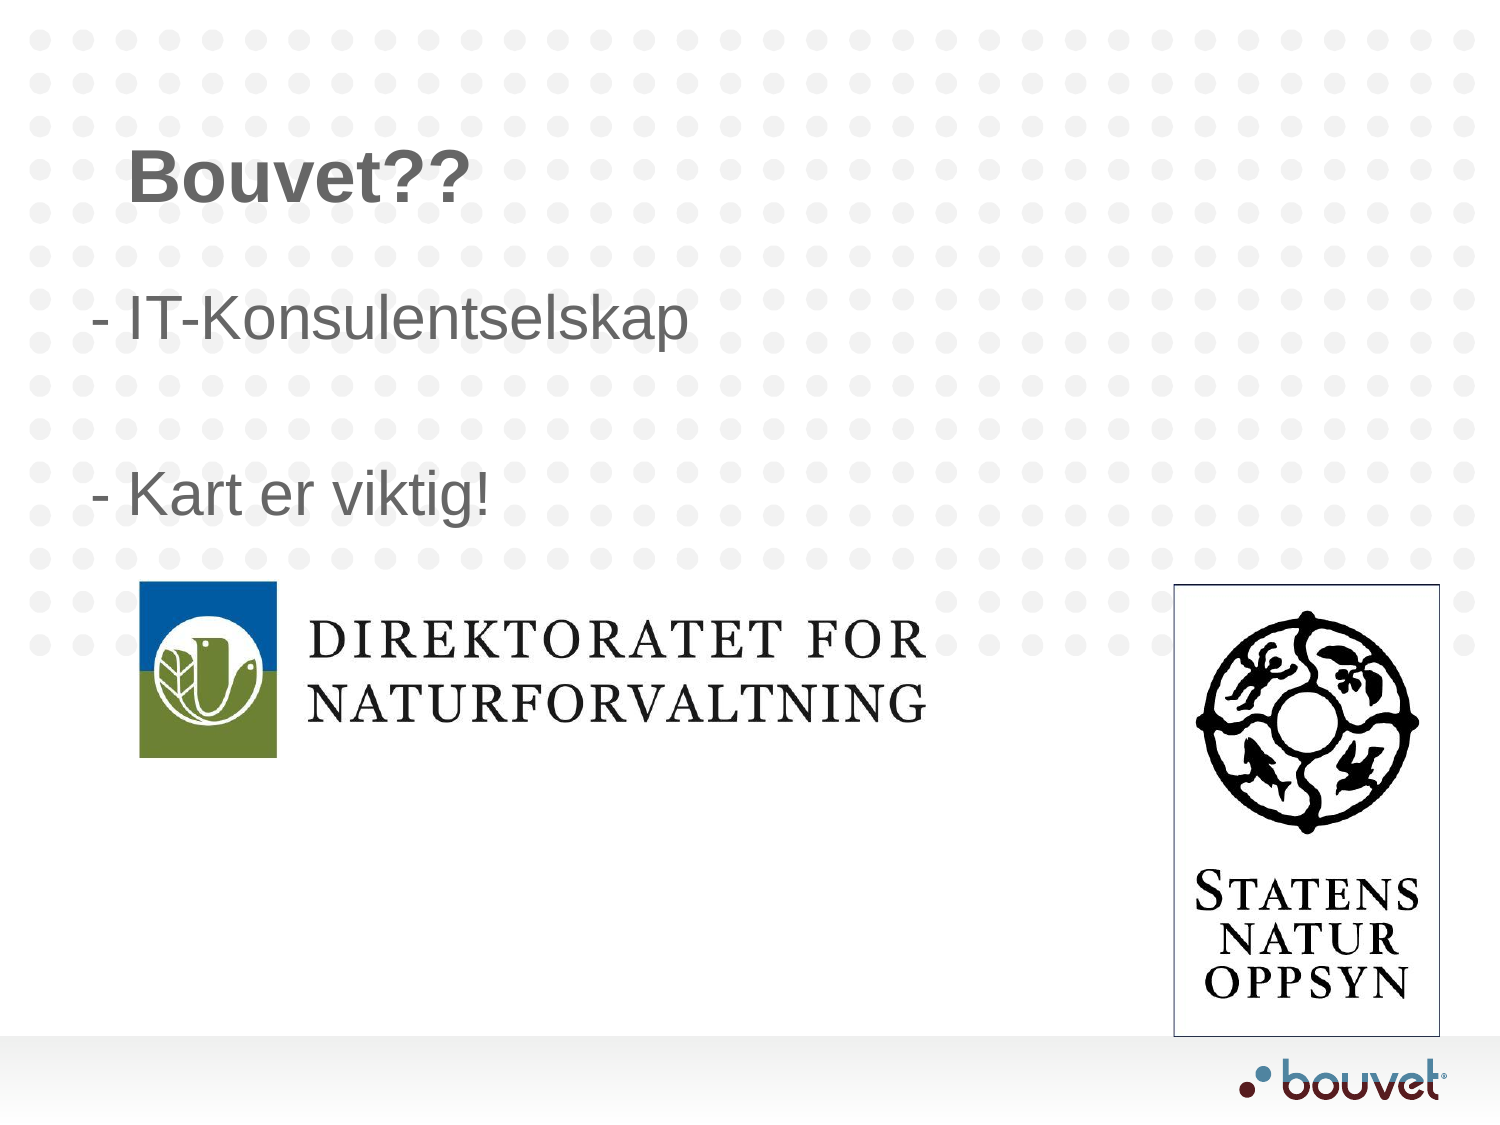

# Bouvet??
- IT-Konsulentselskap
- Kart er viktig!